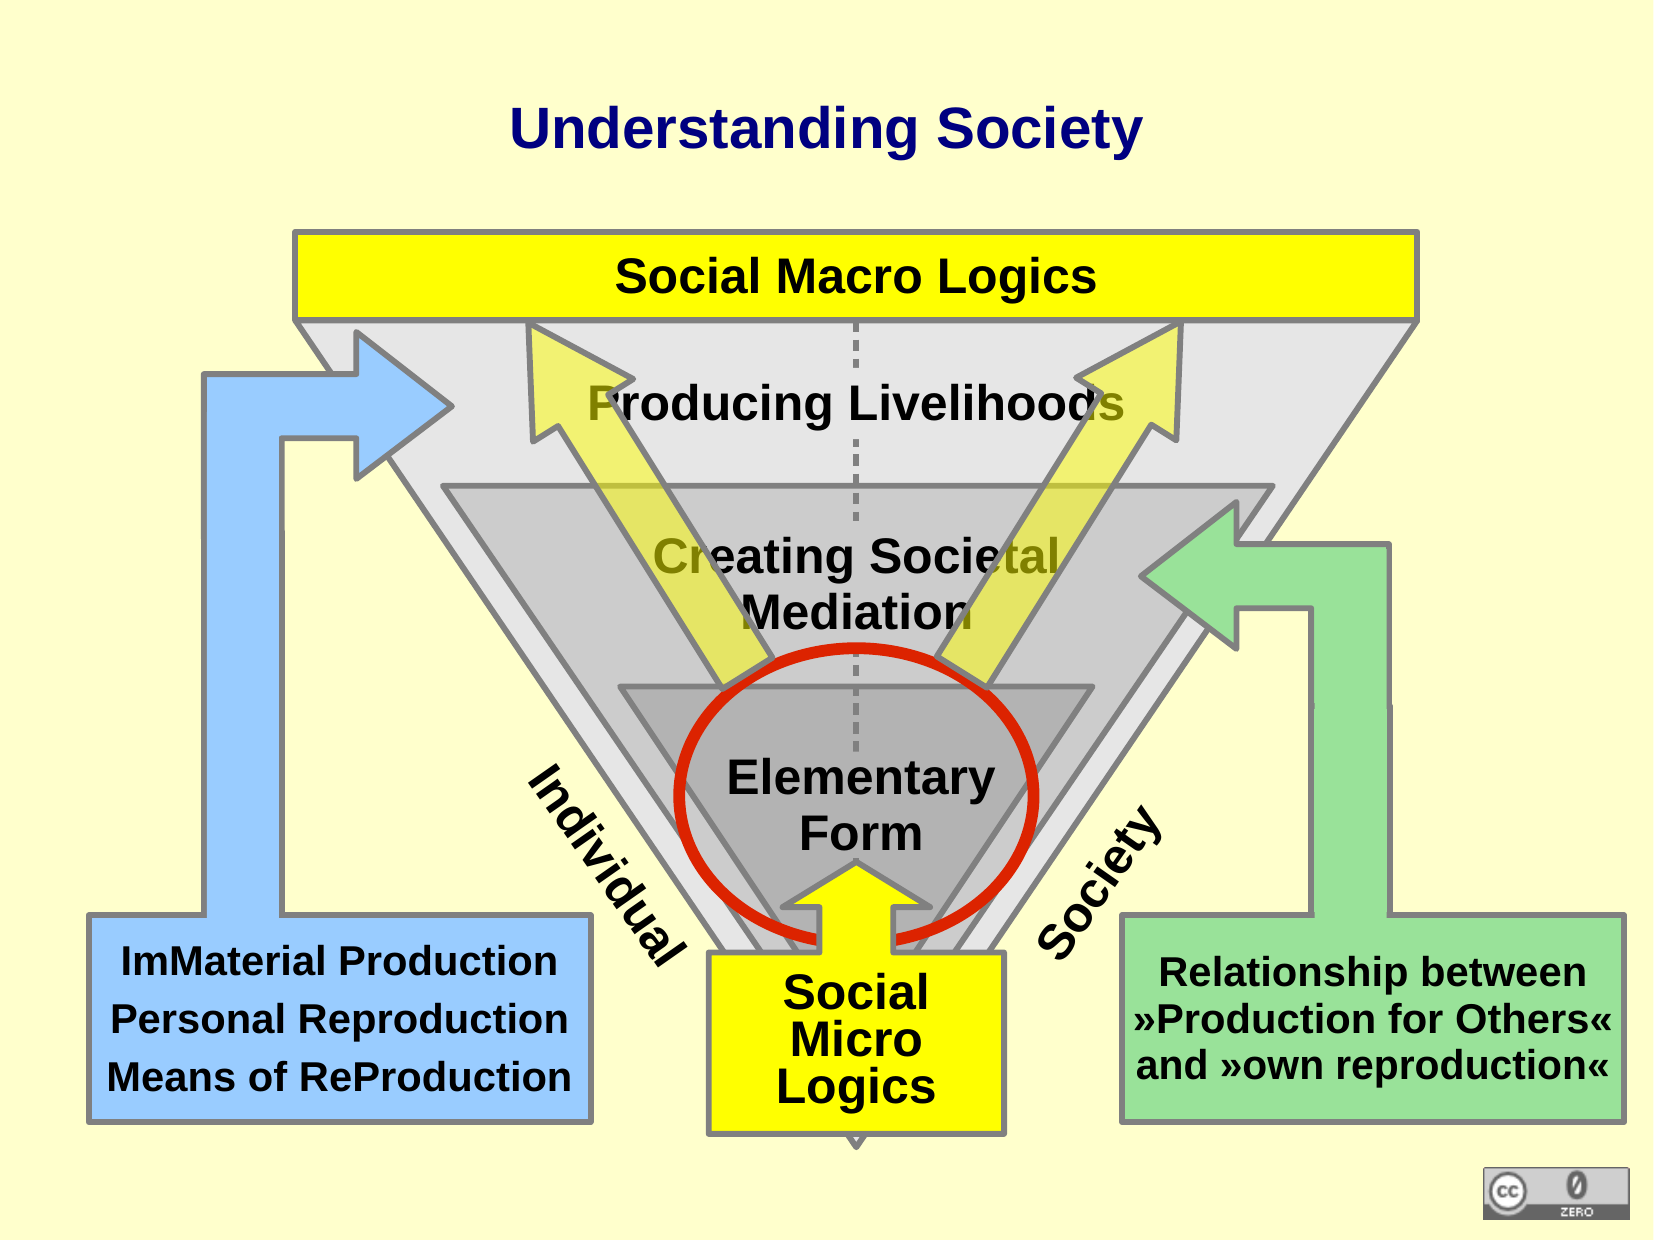

# Understanding Society
Social Macro Logics
Producing Livelihoods
Creating Societal
Mediation
Elementary
Form
Individual
Society
Social
Micro
Logics
ImMaterial Production
Personal Reproduction
Means of ReProduction
Relationship between
»Production for Others«
and »own reproduction«